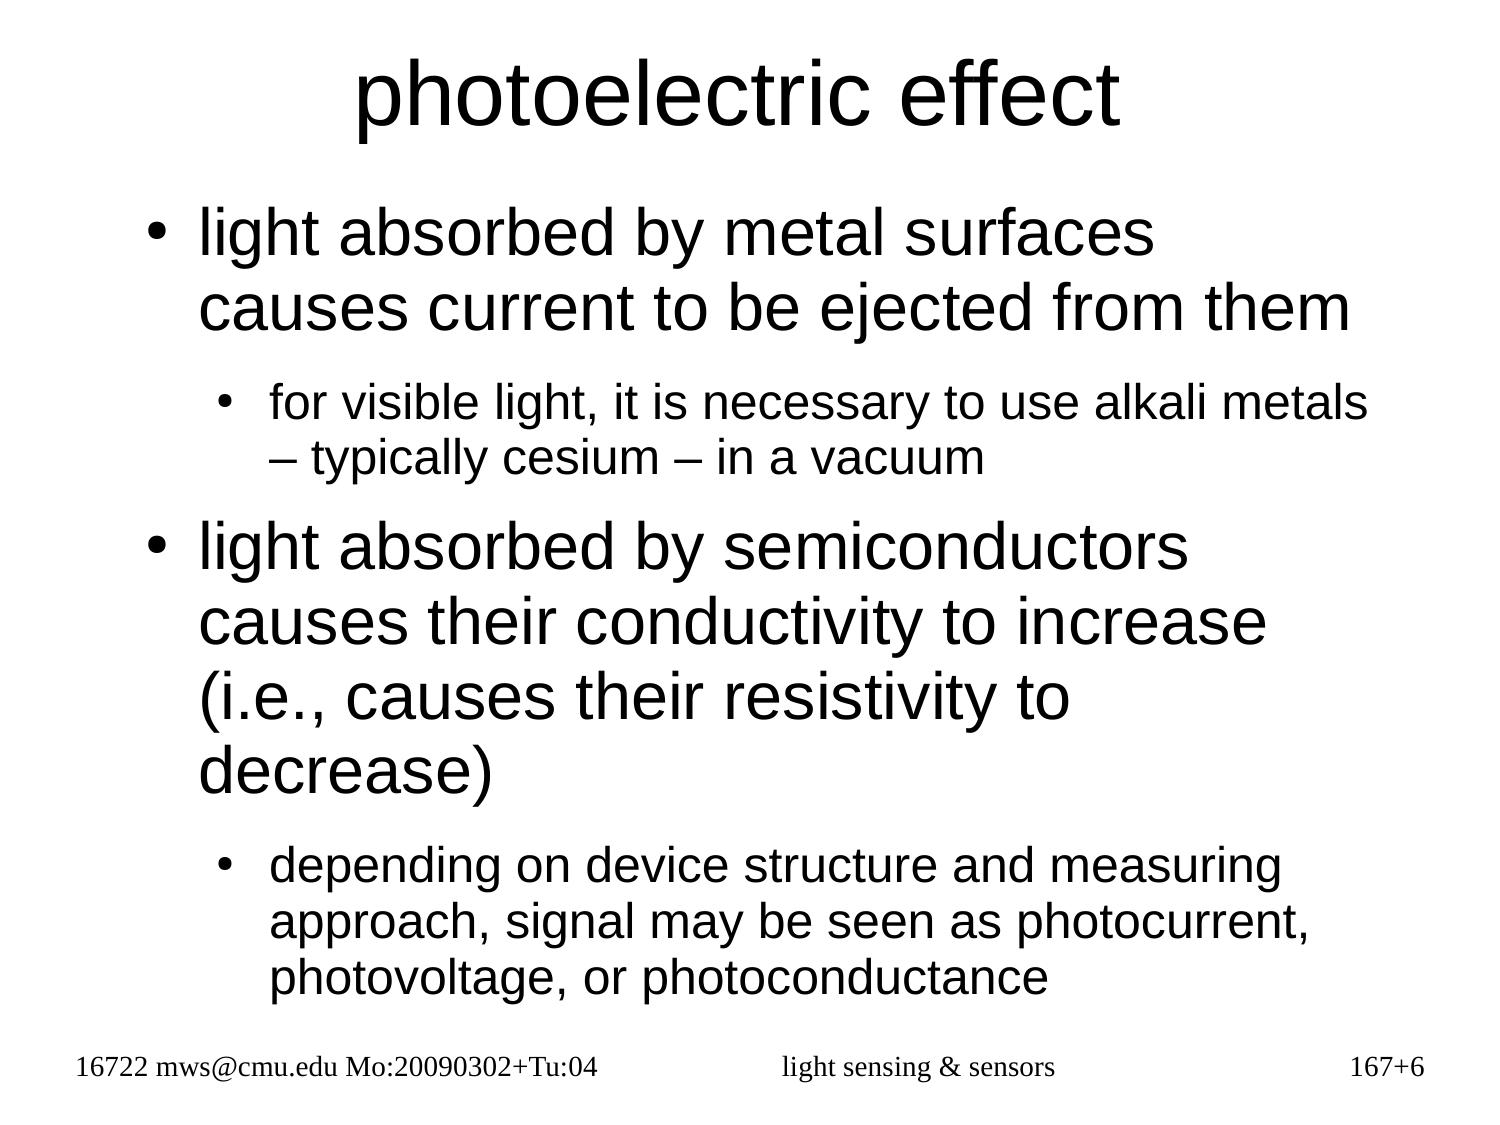

# photoelectric effect
light absorbed by metal surfaces causes current to be ejected from them
for visible light, it is necessary to use alkali metals – typically cesium – in a vacuum
light absorbed by semiconductors causes their conductivity to increase (i.e., causes their resistivity to decrease)
depending on device structure and measuring approach, signal may be seen as photocurrent, photovoltage, or photoconductance
16722 mws@cmu.edu Mo:20090302+Tu:04
light sensing & sensors
6